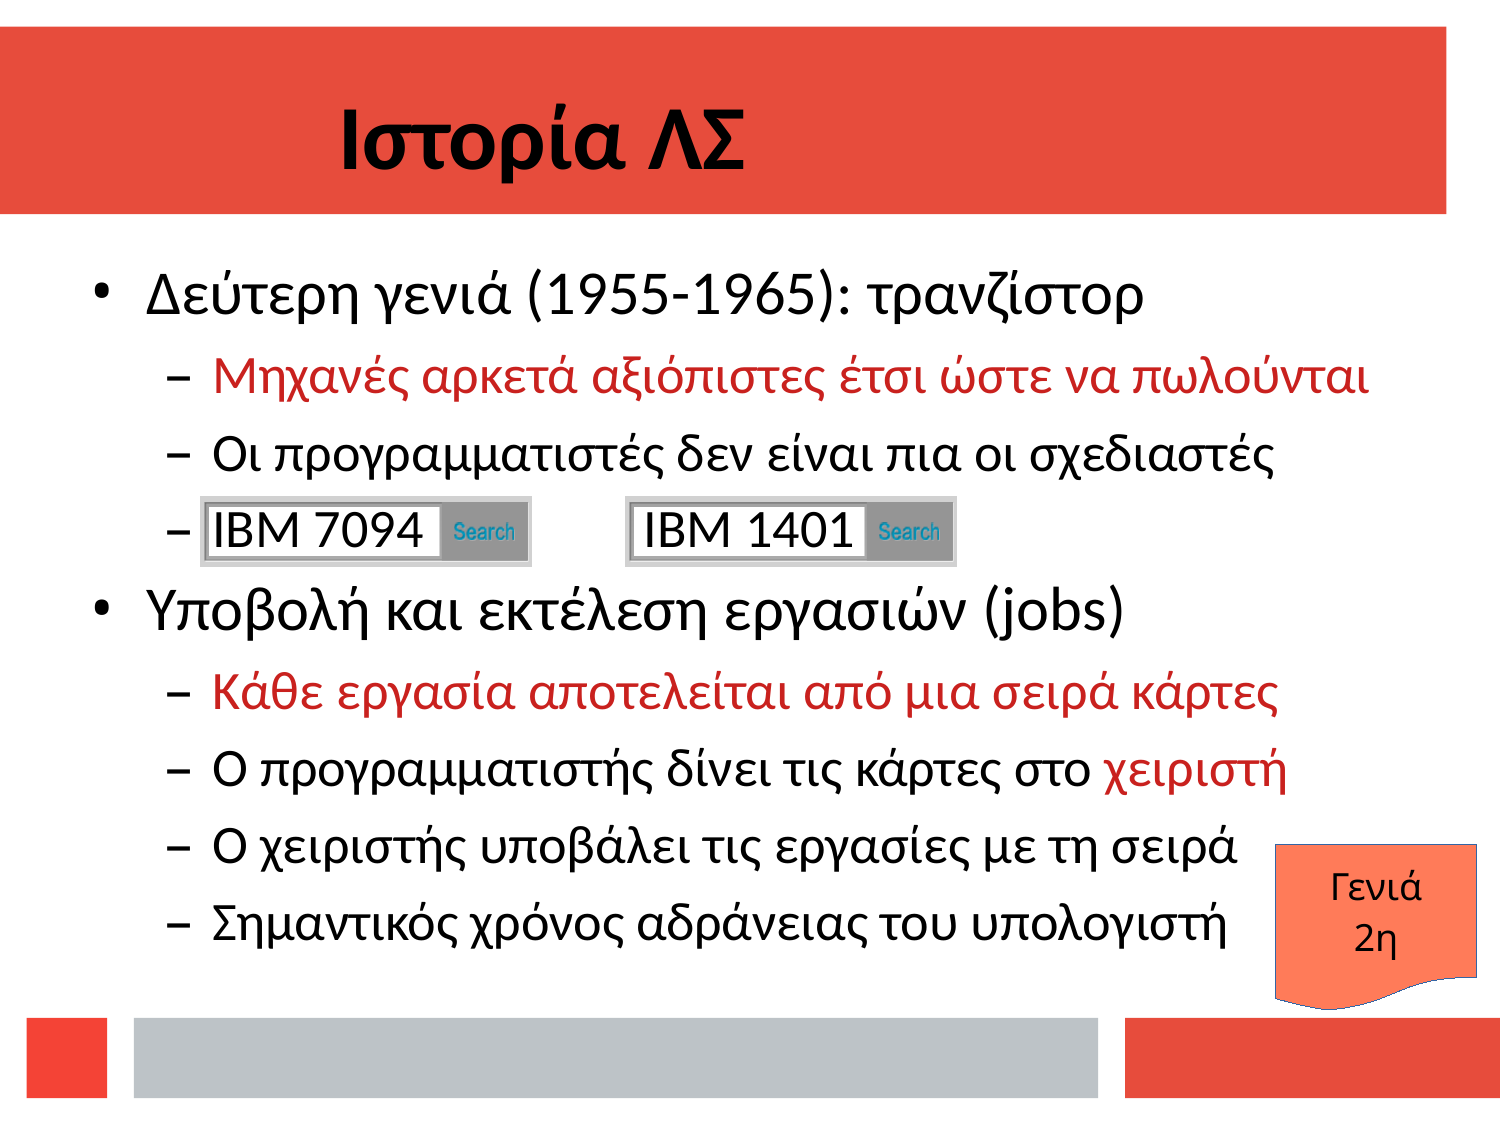

# Ιστορία ΛΣ
Δεύτερη γενιά (1955-1965): τρανζίστορ
Μηχανές αρκετά αξιόπιστες έτσι ώστε να πωλούνται
Οι προγραμματιστές δεν είναι πια οι σχεδιαστές
IBM 7094 IBM 1401
Υποβολή και εκτέλεση εργασιών (jobs)
Κάθε εργασία αποτελείται από μια σειρά κάρτες
Ο προγραμματιστής δίνει τις κάρτες στο χειριστή
Ο χειριστής υποβάλει τις εργασίες με τη σειρά
Σημαντικός χρόνος αδράνειας του υπολογιστή
Γενιά
2η